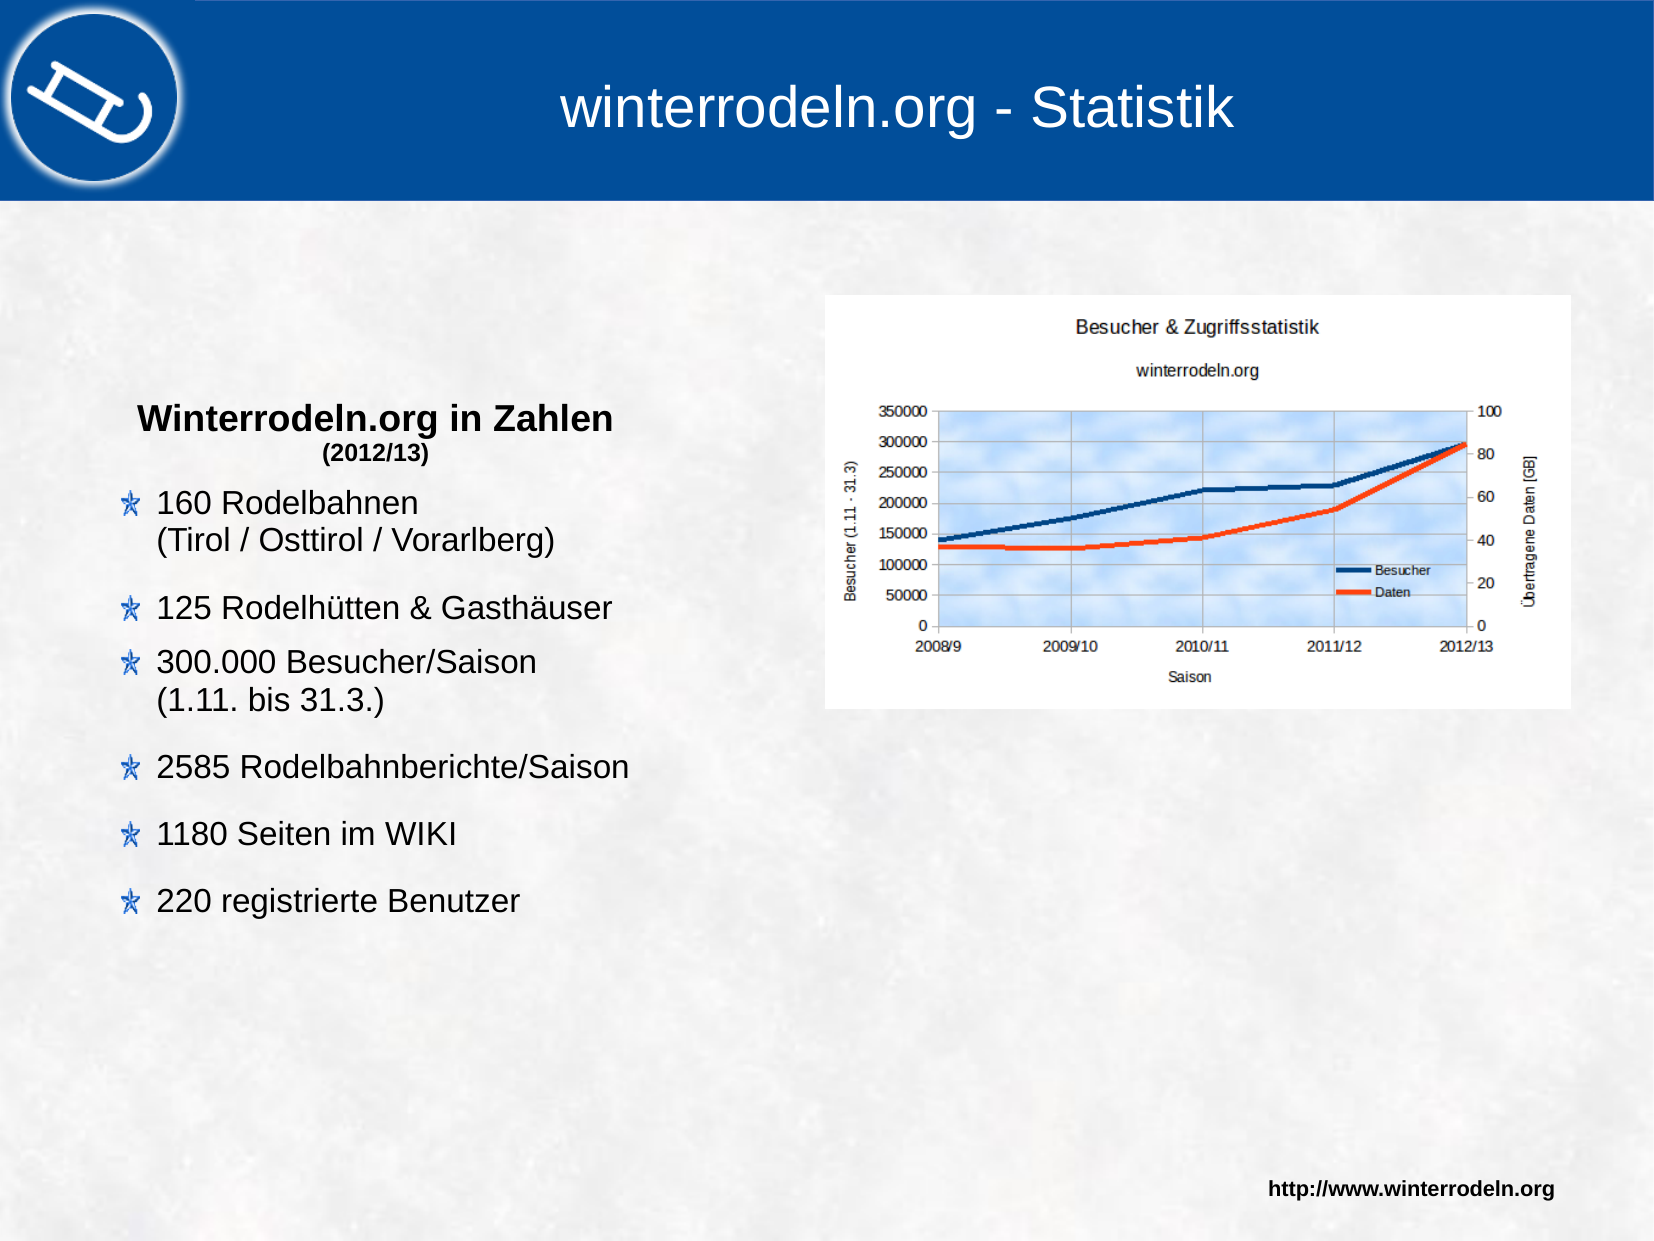

# winterrodeln.org - Statistik
Winterrodeln.org in Zahlen
(2012/13)
160 Rodelbahnen
(Tirol / Osttirol / Vorarlberg)
125 Rodelhütten & Gasthäuser
300.000 Besucher/Saison
(1.11. bis 31.3.)
2585 Rodelbahnberichte/Saison
1180 Seiten im WIKI
220 registrierte Benutzer
http://www.winterrodeln.org